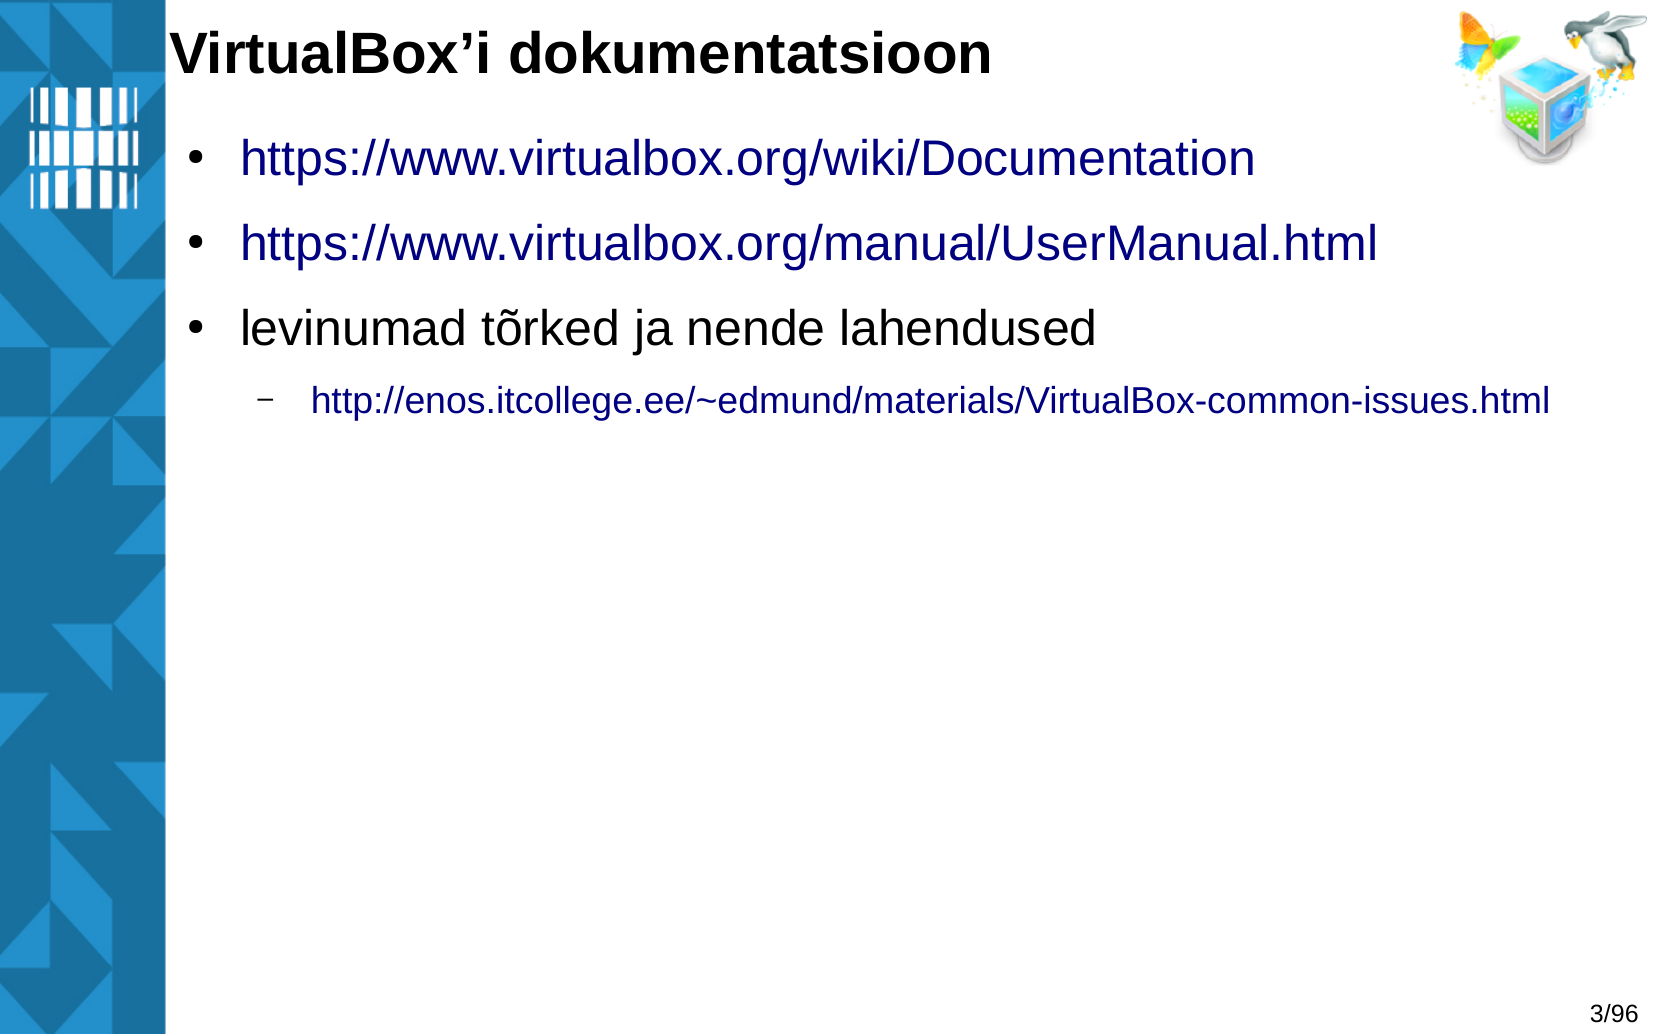

# VirtualBox’i dokumentatsioon
https://www.virtualbox.org/wiki/Documentation
https://www.virtualbox.org/manual/UserManual.html
levinumad tõrked ja nende lahendused
http://enos.itcollege.ee/~edmund/materials/VirtualBox-common-issues.html